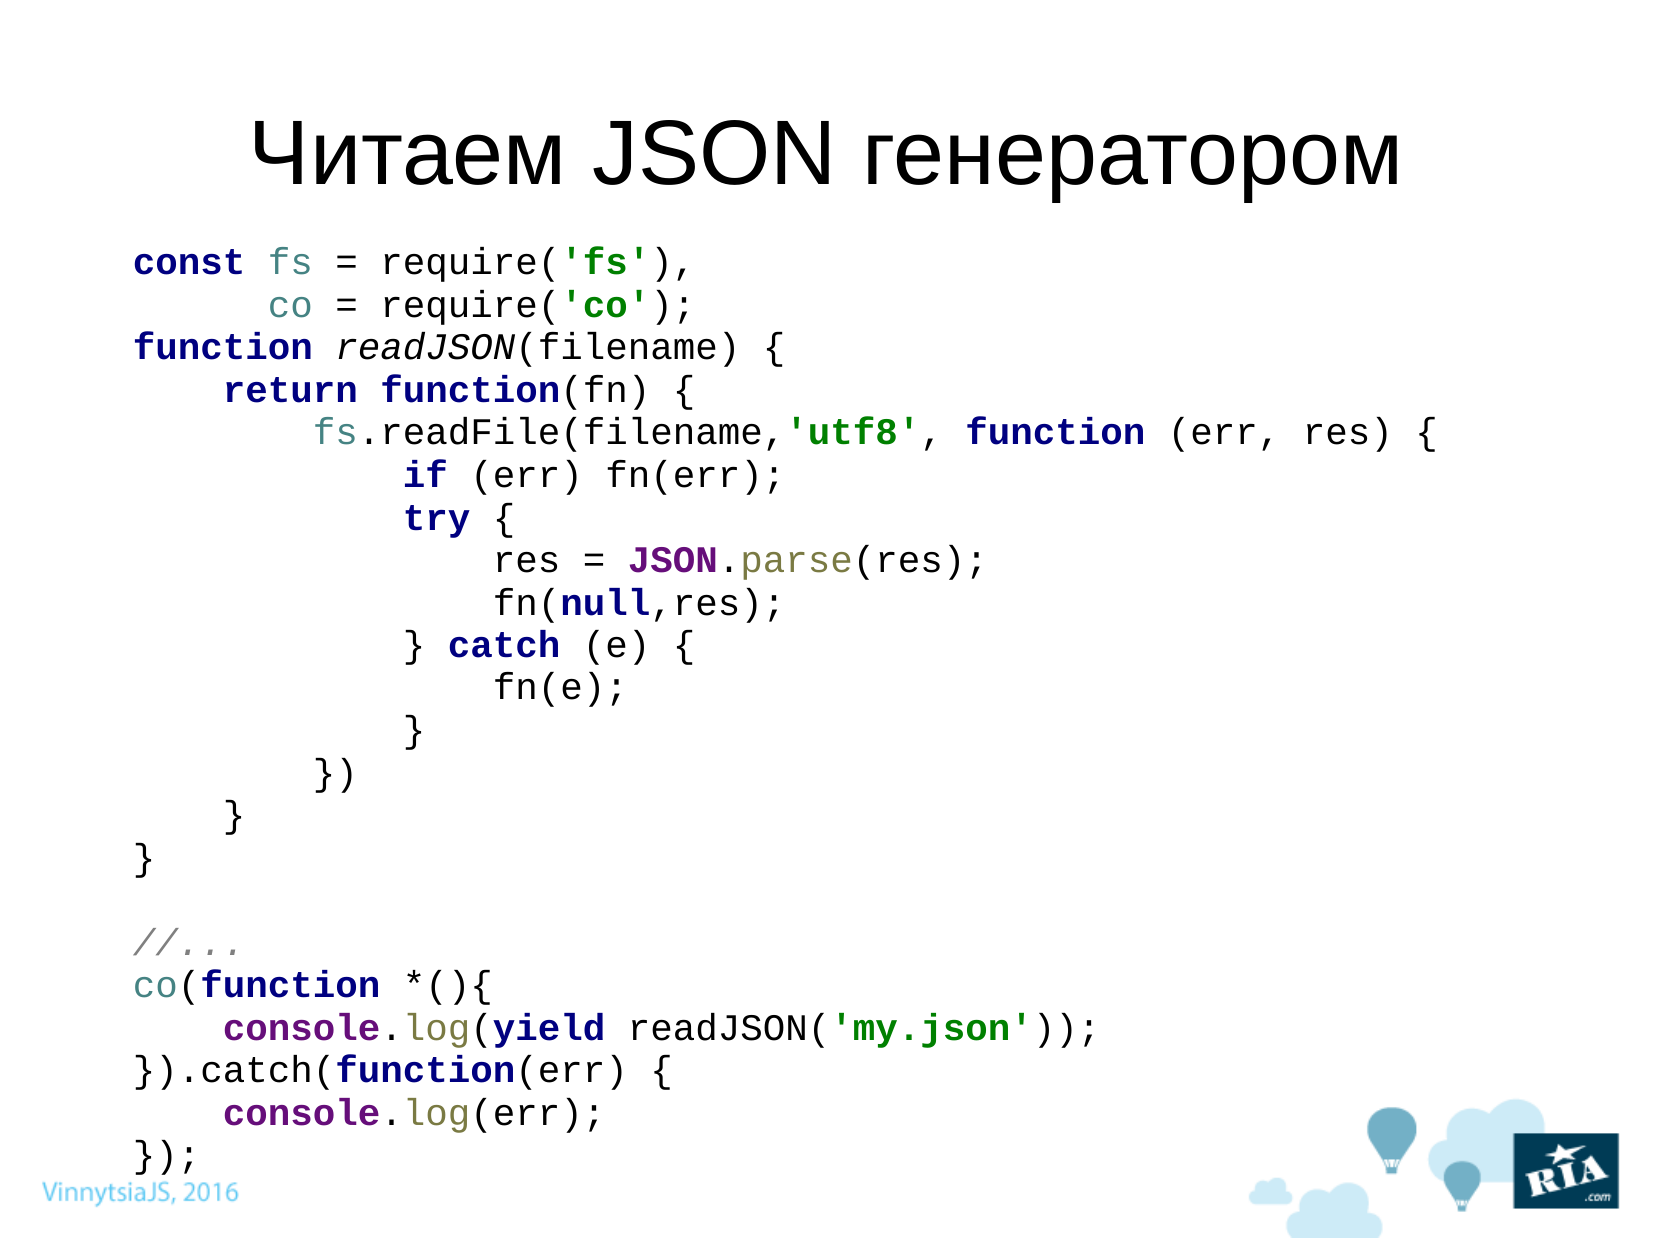

# Читаем JSON генератором
const fs = require('fs'),
 co = require('co');
function readJSON(filename) {
 return function(fn) {
 fs.readFile(filename,'utf8', function (err, res) {
 if (err) fn(err);
 try {
 res = JSON.parse(res);
 fn(null,res);
 } catch (e) {
 fn(e);
 }
 })
 }
}
//...
co(function *(){
 console.log(yield readJSON('my.json'));
}).catch(function(err) {
 console.log(err);
});